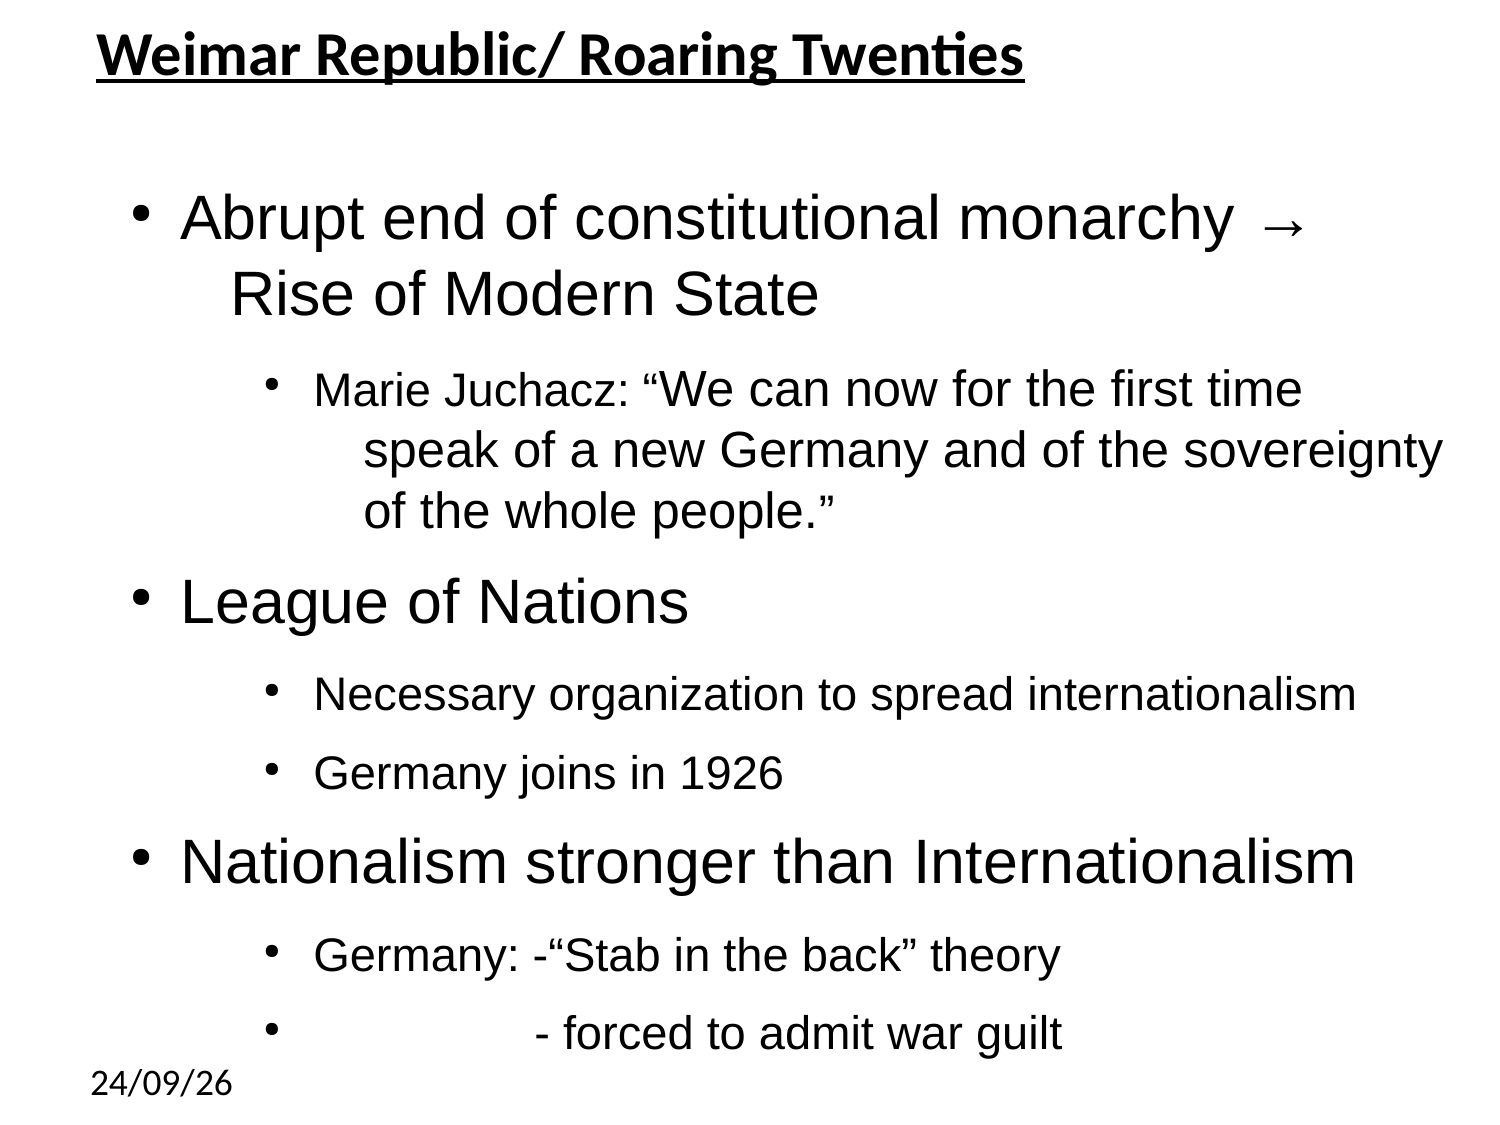

# Weimar Republic/ Roaring Twenties
Abrupt end of constitutional monarchy → Rise of Modern State
Marie Juchacz: “We can now for the first time speak of a new Germany and of the sovereignty of the whole people.”
League of Nations
Necessary organization to spread internationalism
Germany joins in 1926
Nationalism stronger than Internationalism
Germany: -“Stab in the back” theory
 - forced to admit war guilt